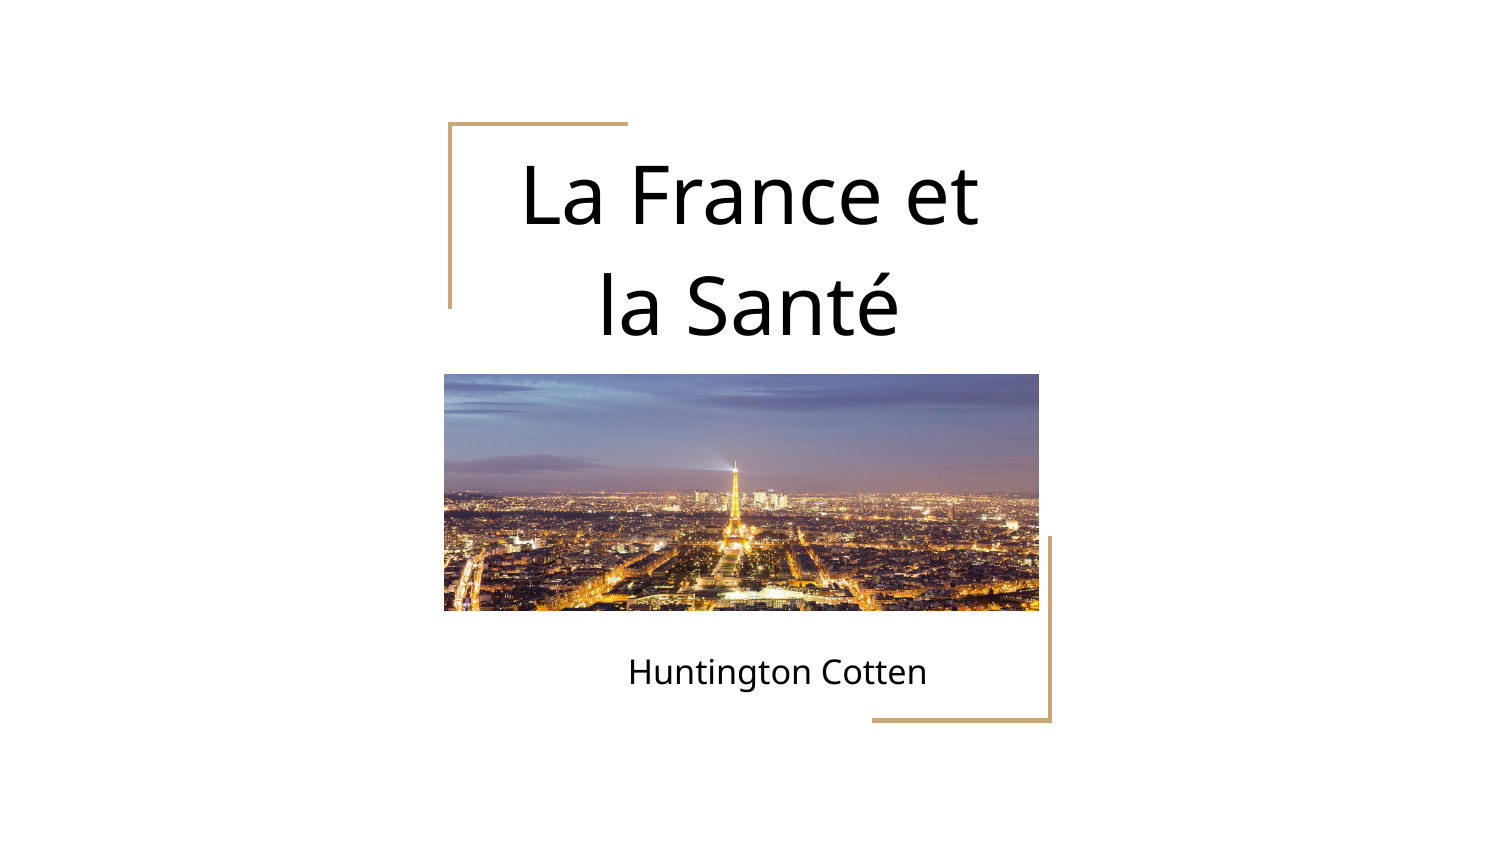

# La France et la Santé
Huntington Cotten